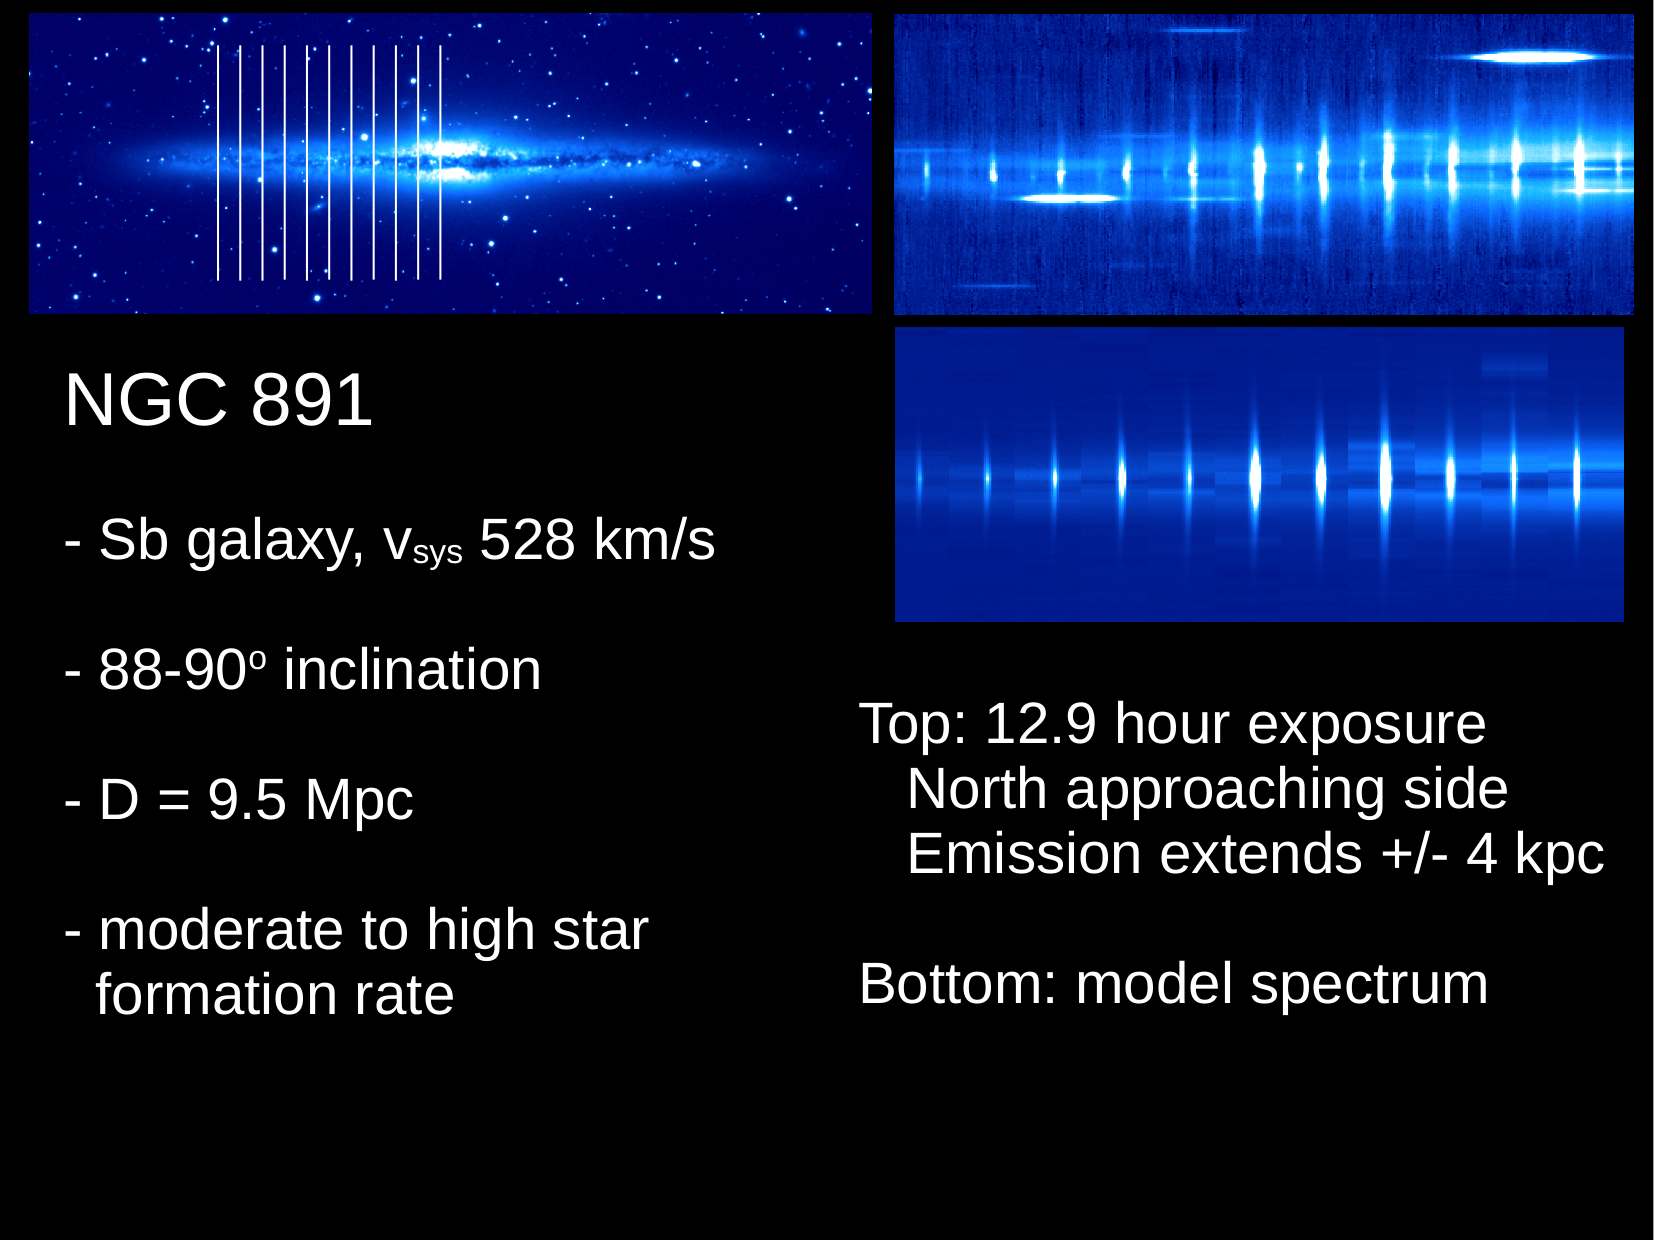

NGC 891
- Sb galaxy, vsys 528 km/s
- 88-90o inclination
- D = 9.5 Mpc
- moderate to high star
 formation rate
Top: 12.9 hour exposure
 North approaching side
 Emission extends +/- 4 kpc
Bottom: model spectrum